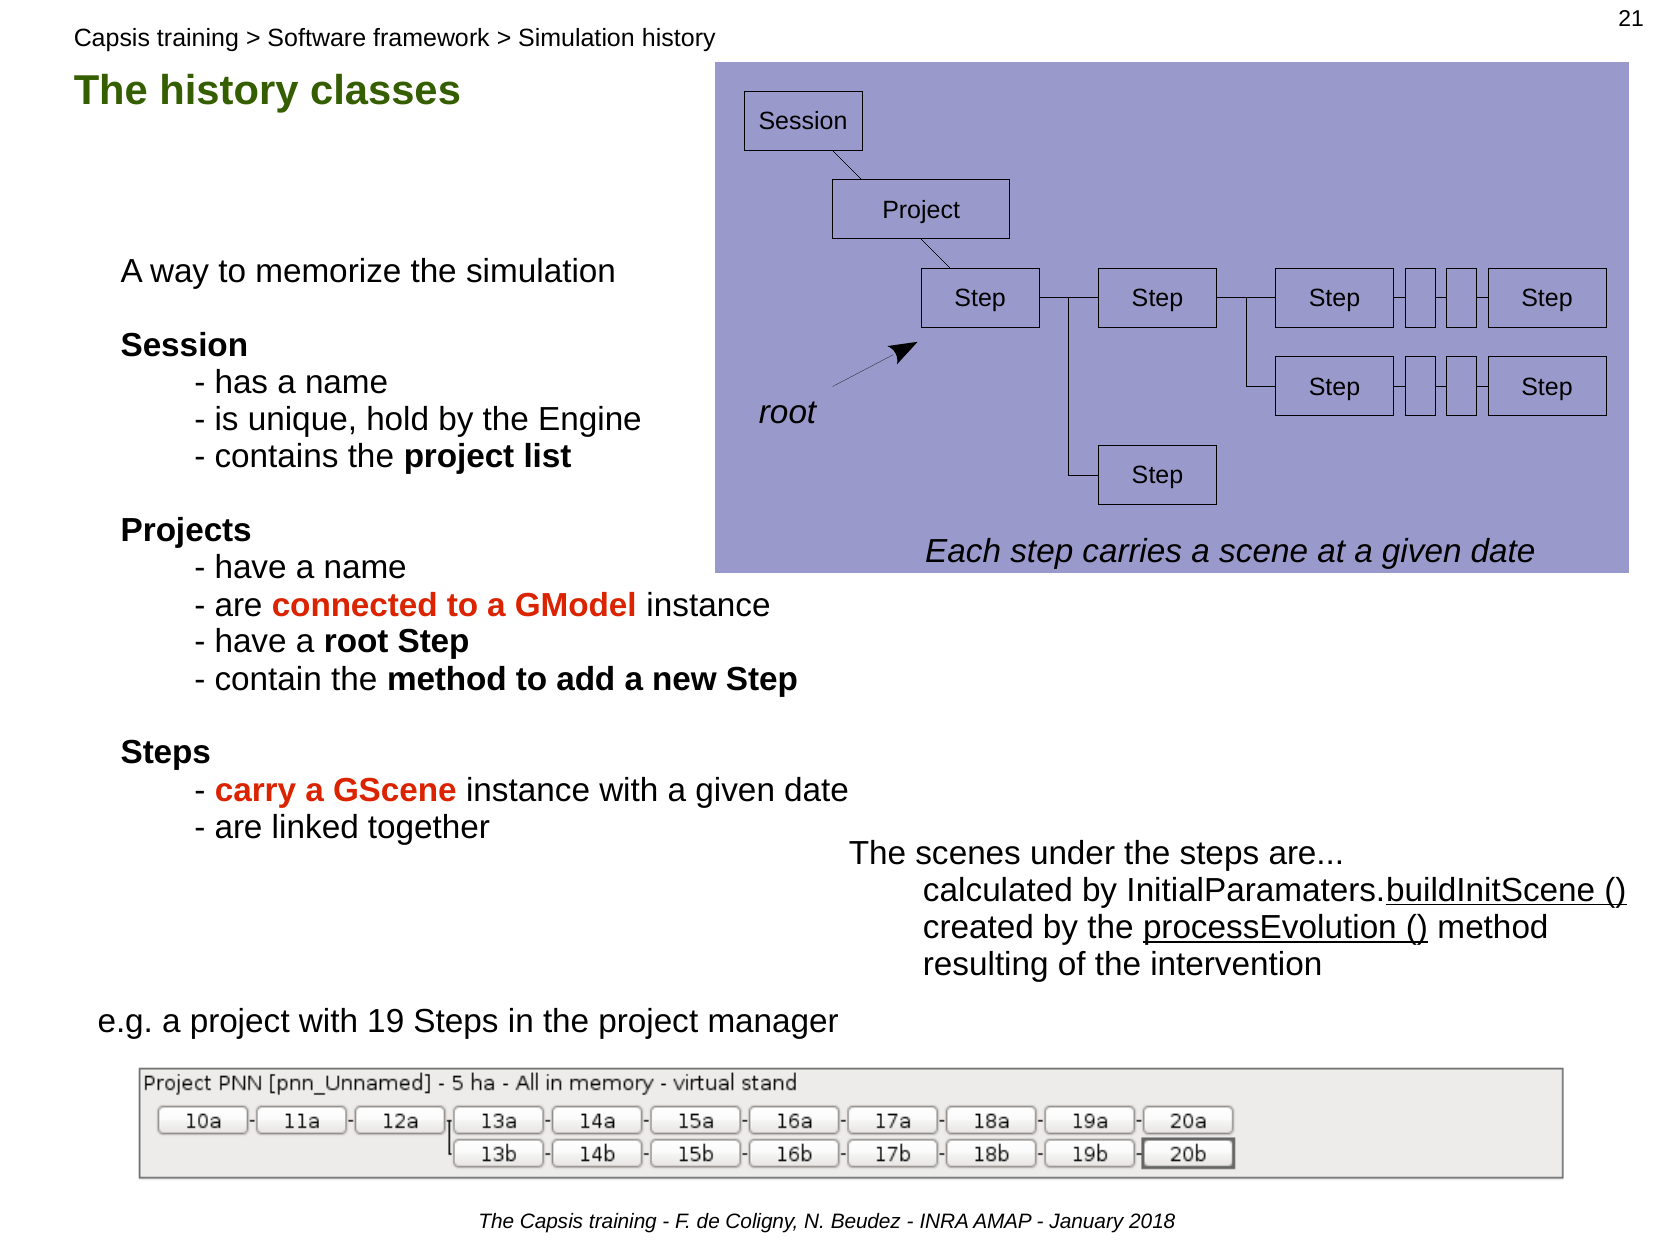

21
Capsis training > Software framework > Simulation history
The history classes
Session
Project
A way to memorize the simulation
Session
	- has a name
	- is unique, hold by the Engine
	- contains the project list
Projects
	- have a name
	- are connected to a GModel instance
	- have a root Step
	- contain the method to add a new Step
Steps
	- carry a GScene instance with a given date
	- are linked together
Step
Step
Step
Step
Step
Step
root
Step
Each step carries a scene at a given date
The scenes under the steps are...
	calculated by InitialParamaters.buildInitScene ()
	created by the processEvolution () method
	resulting of the intervention
e.g. a project with 19 Steps in the project manager
The Capsis training - F. de Coligny, N. Beudez - INRA AMAP - January 2018